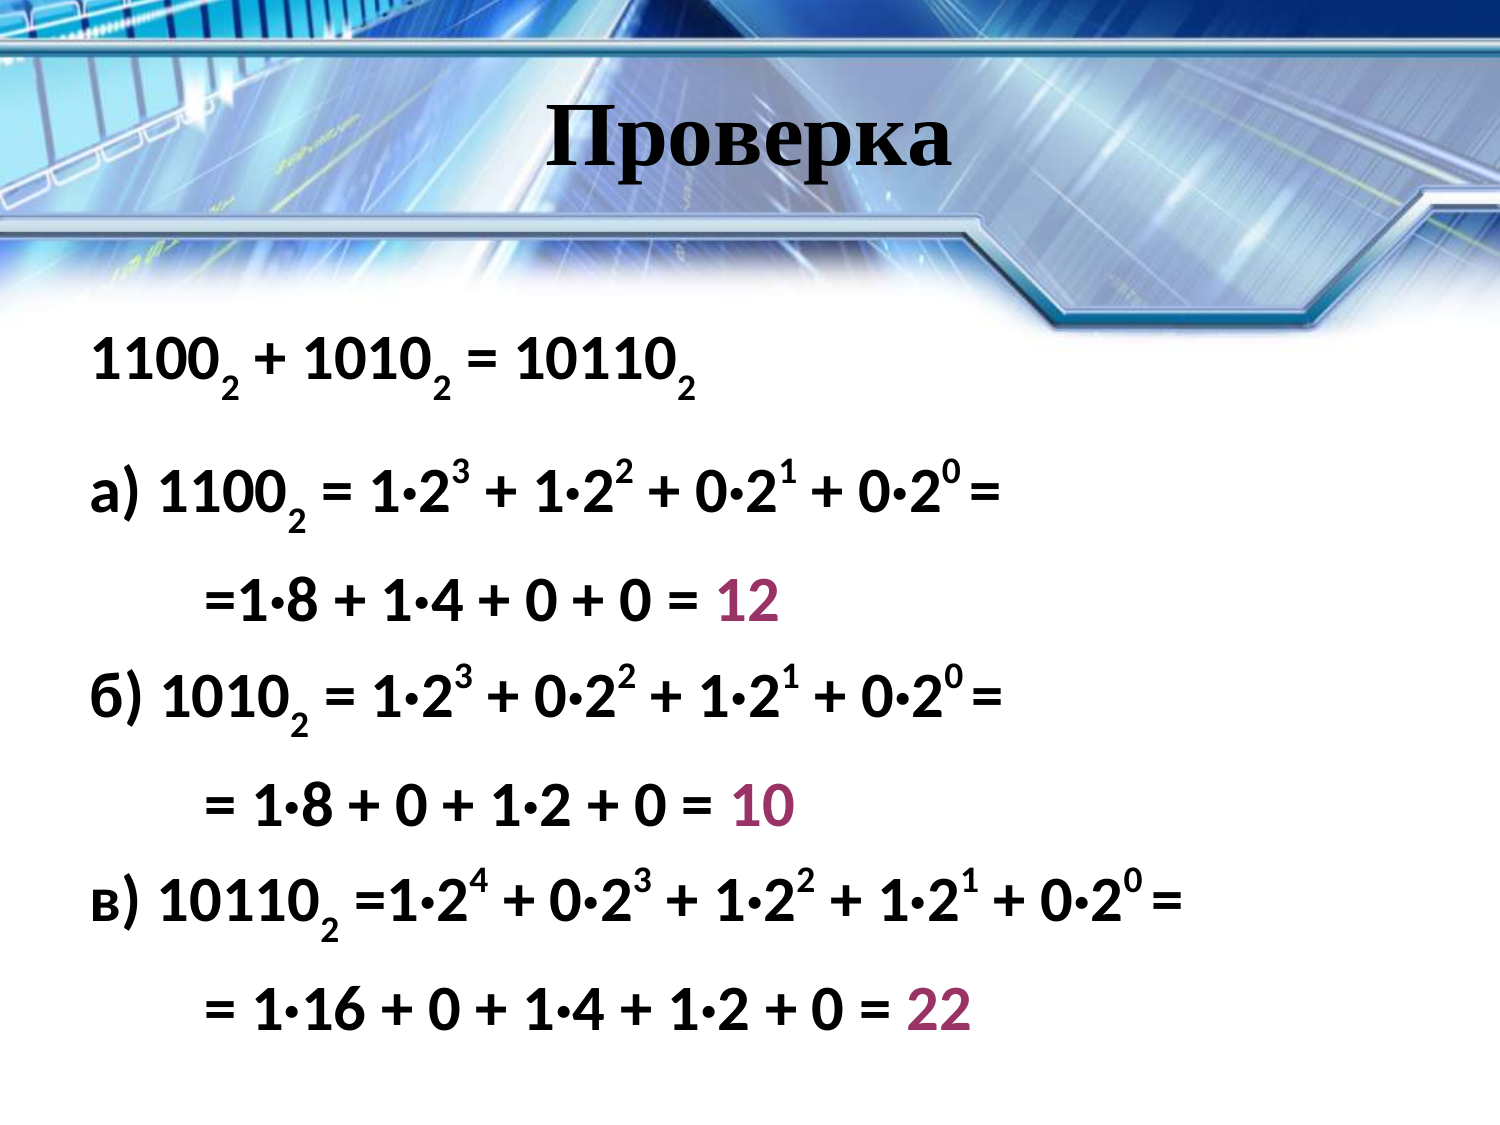

# Проверка
11002 + 10102 = 101102
а) 11002 = 1·23 + 1·22 + 0·21 + 0·20 =
=1·8 + 1·4 + 0 + 0 = 12
б) 10102 = 1·23 + 0·22 + 1·21 + 0·20 =
= 1·8 + 0 + 1·2 + 0 = 10
в) 101102 =1·24 + 0·23 + 1·22 + 1·21 + 0·20 =
= 1·16 + 0 + 1·4 + 1·2 + 0 = 22